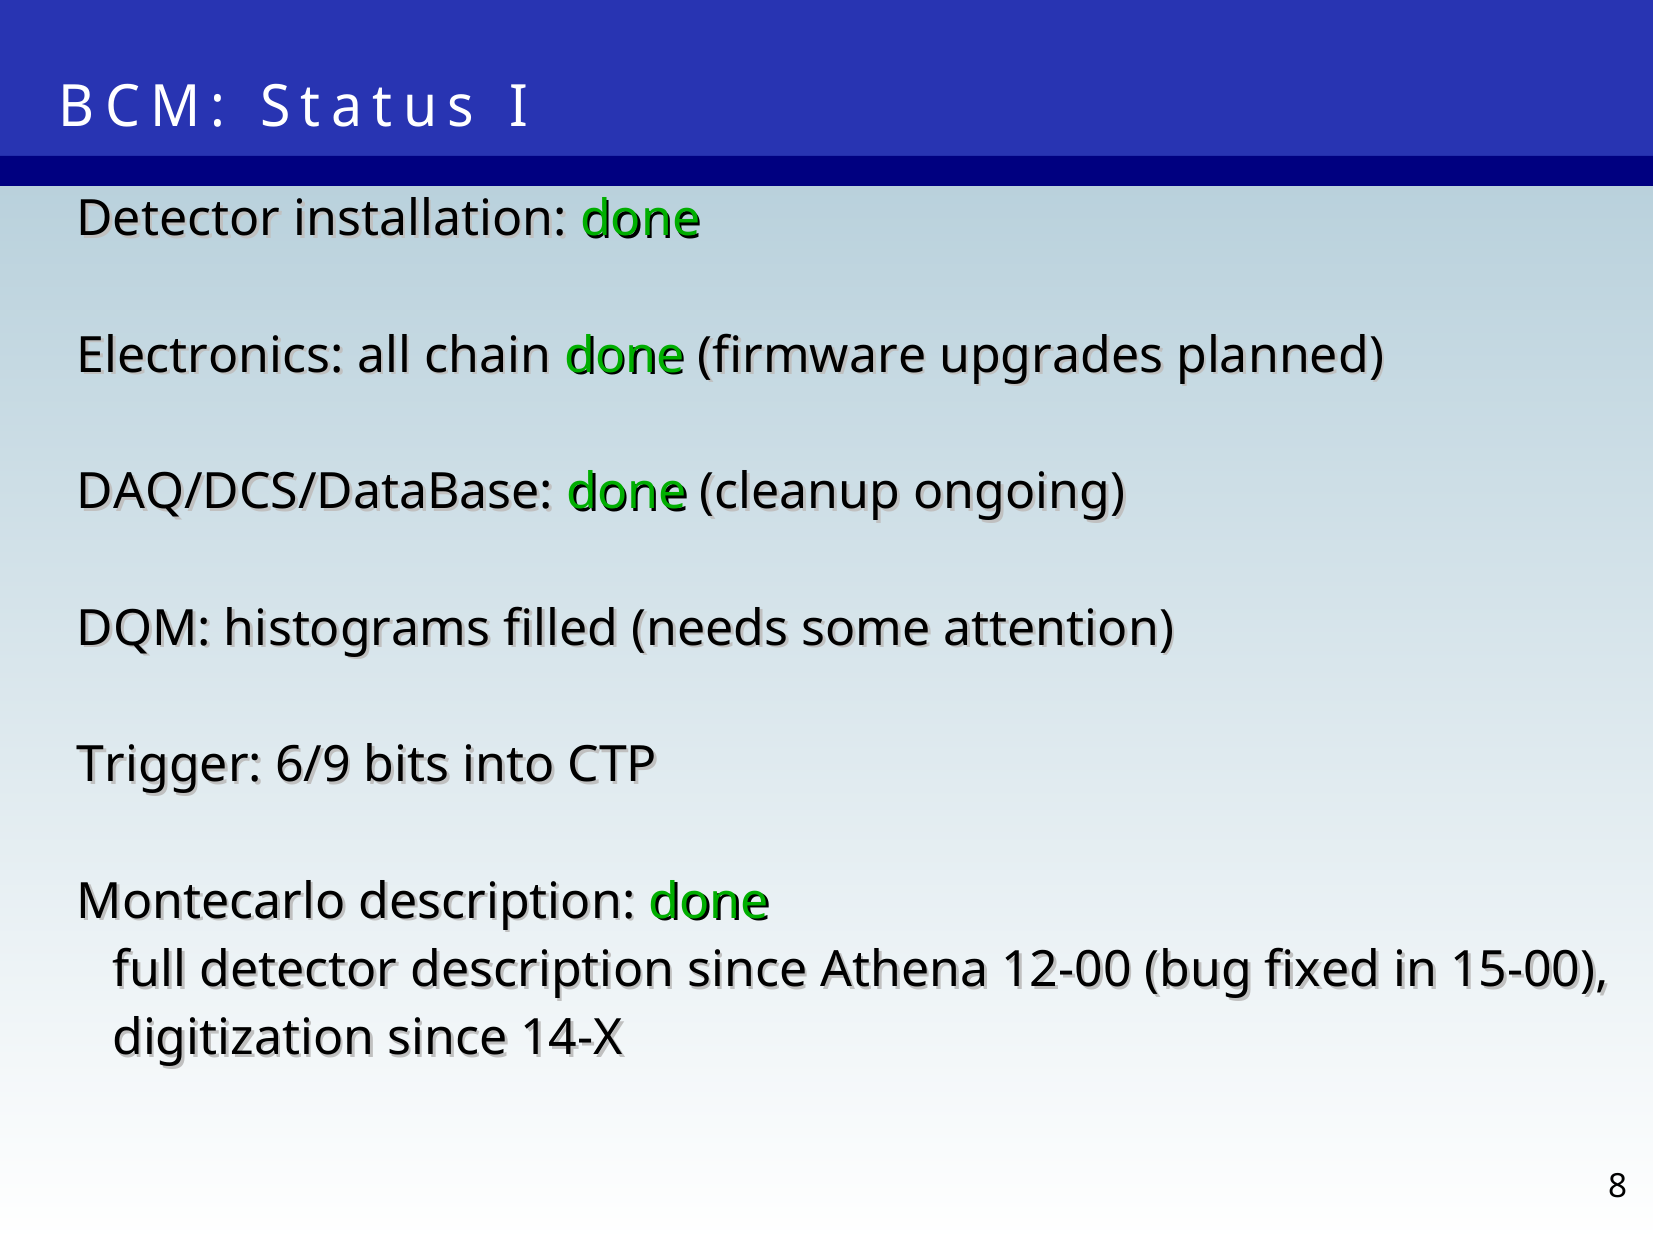

# BCM: Status I
Detector installation: done
Electronics: all chain done (firmware upgrades planned)
DAQ/DCS/DataBase: done (cleanup ongoing)
DQM: histograms filled (needs some attention)
Trigger: 6/9 bits into CTP
Montecarlo description: done
full detector description since Athena 12-00 (bug fixed in 15-00), digitization since 14-X
8